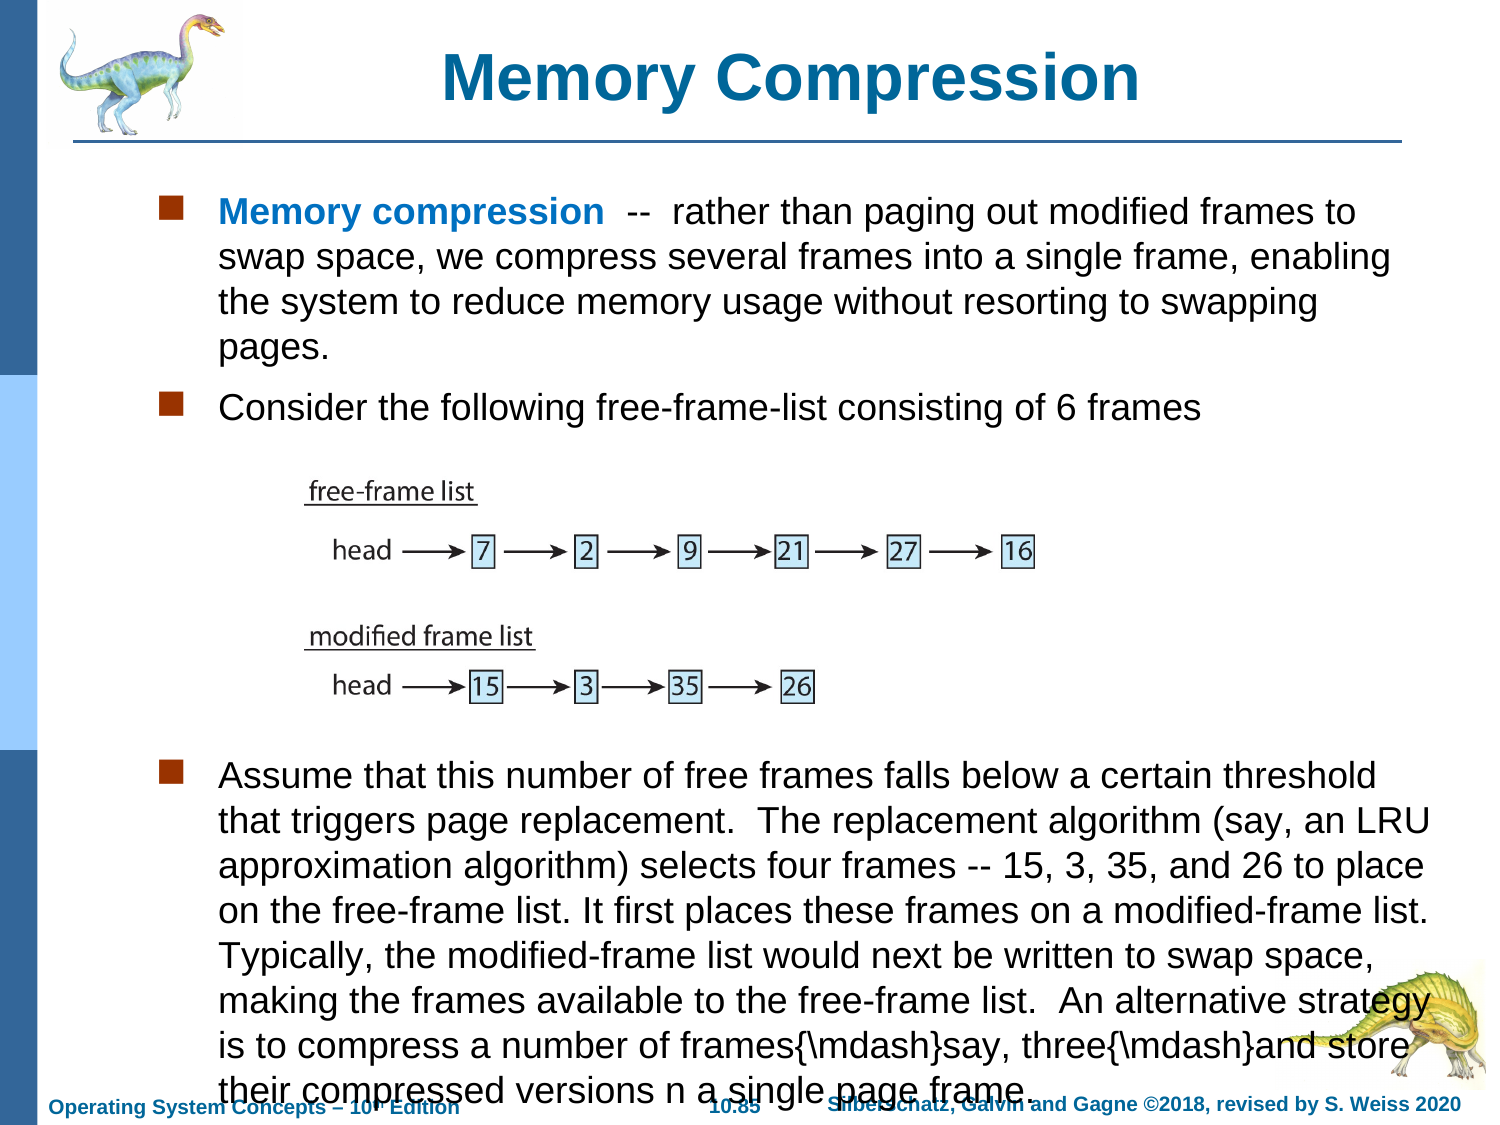

# Memory Compression
Memory compression -- rather than paging out modified frames to swap space, we compress several frames into a single frame, enabling the system to reduce memory usage without resorting to swapping pages.
Consider the following free-frame-list consisting of 6 frames
Assume that this number of free frames falls below a certain threshold that triggers page replacement. The replacement algorithm (say, an LRU approximation algorithm) selects four frames -- 15, 3, 35, and 26 to place on the free-frame list. It first places these frames on a modified-frame list. Typically, the modified-frame list would next be written to swap space, making the frames available to the free-frame list. An alternative strategy is to compress a number of frames{\mdash}say, three{\mdash}and store their compressed versions n a single page frame.